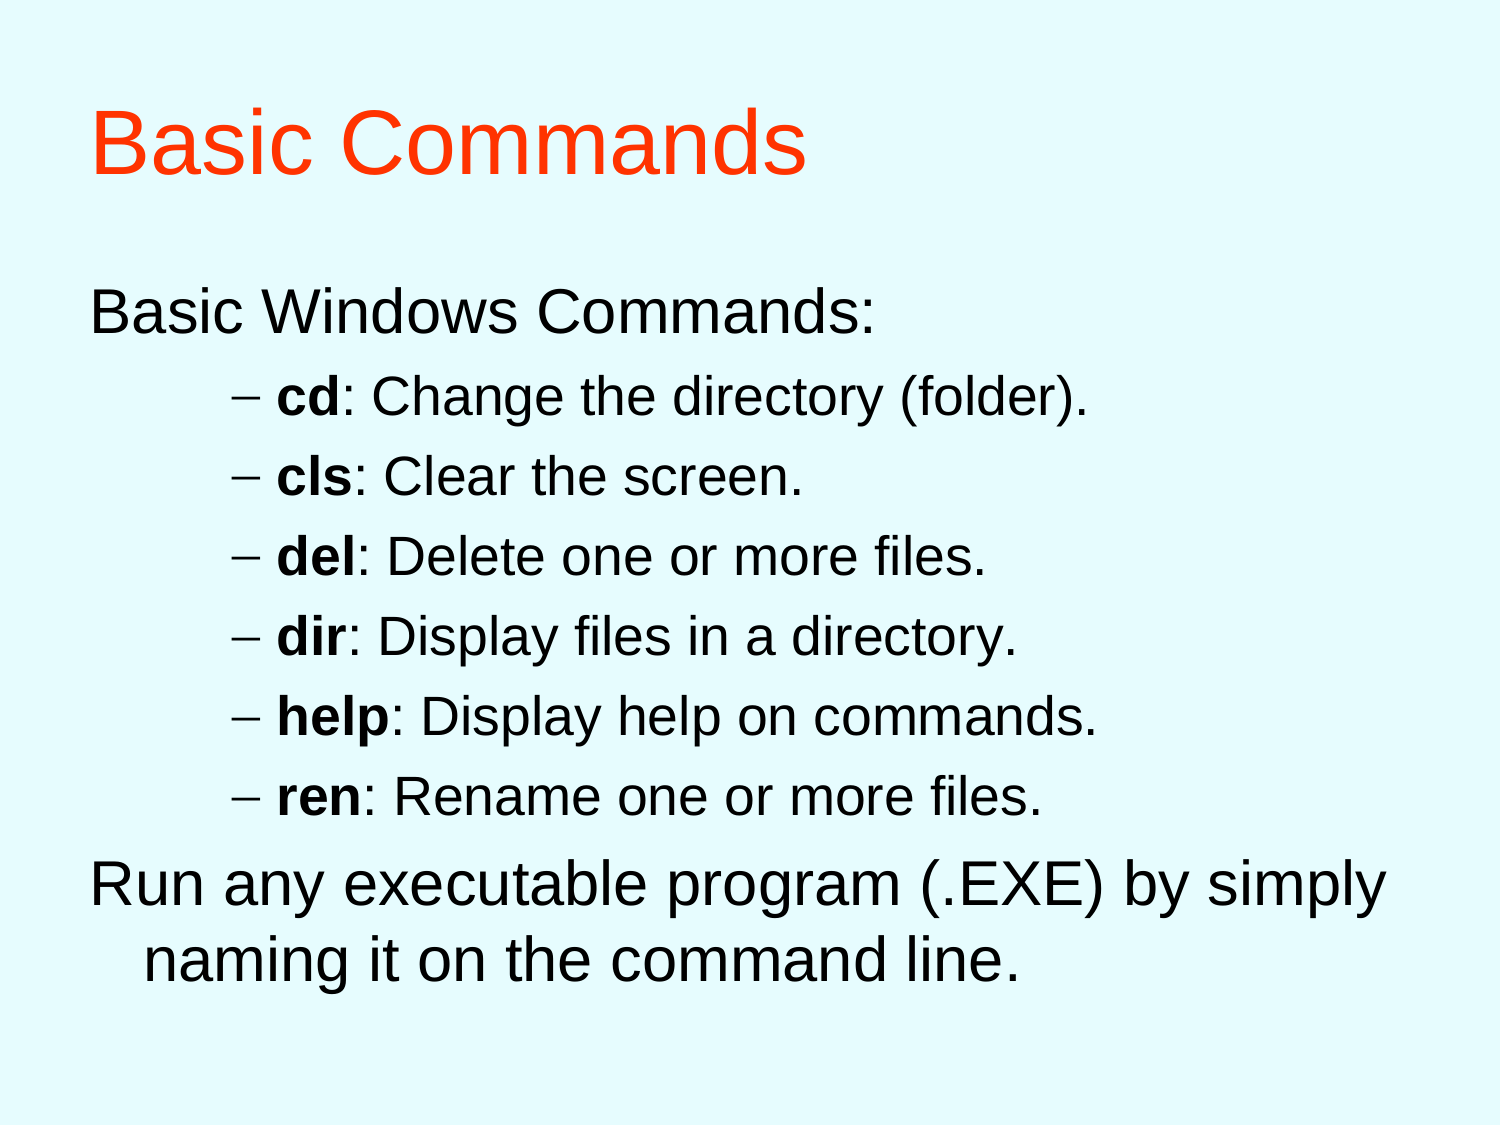

# Basic Commands
Basic Windows Commands:
cd: Change the directory (folder).
cls: Clear the screen.
del: Delete one or more files.
dir: Display files in a directory.
help: Display help on commands.
ren: Rename one or more files.
Run any executable program (.EXE) by simply naming it on the command line.